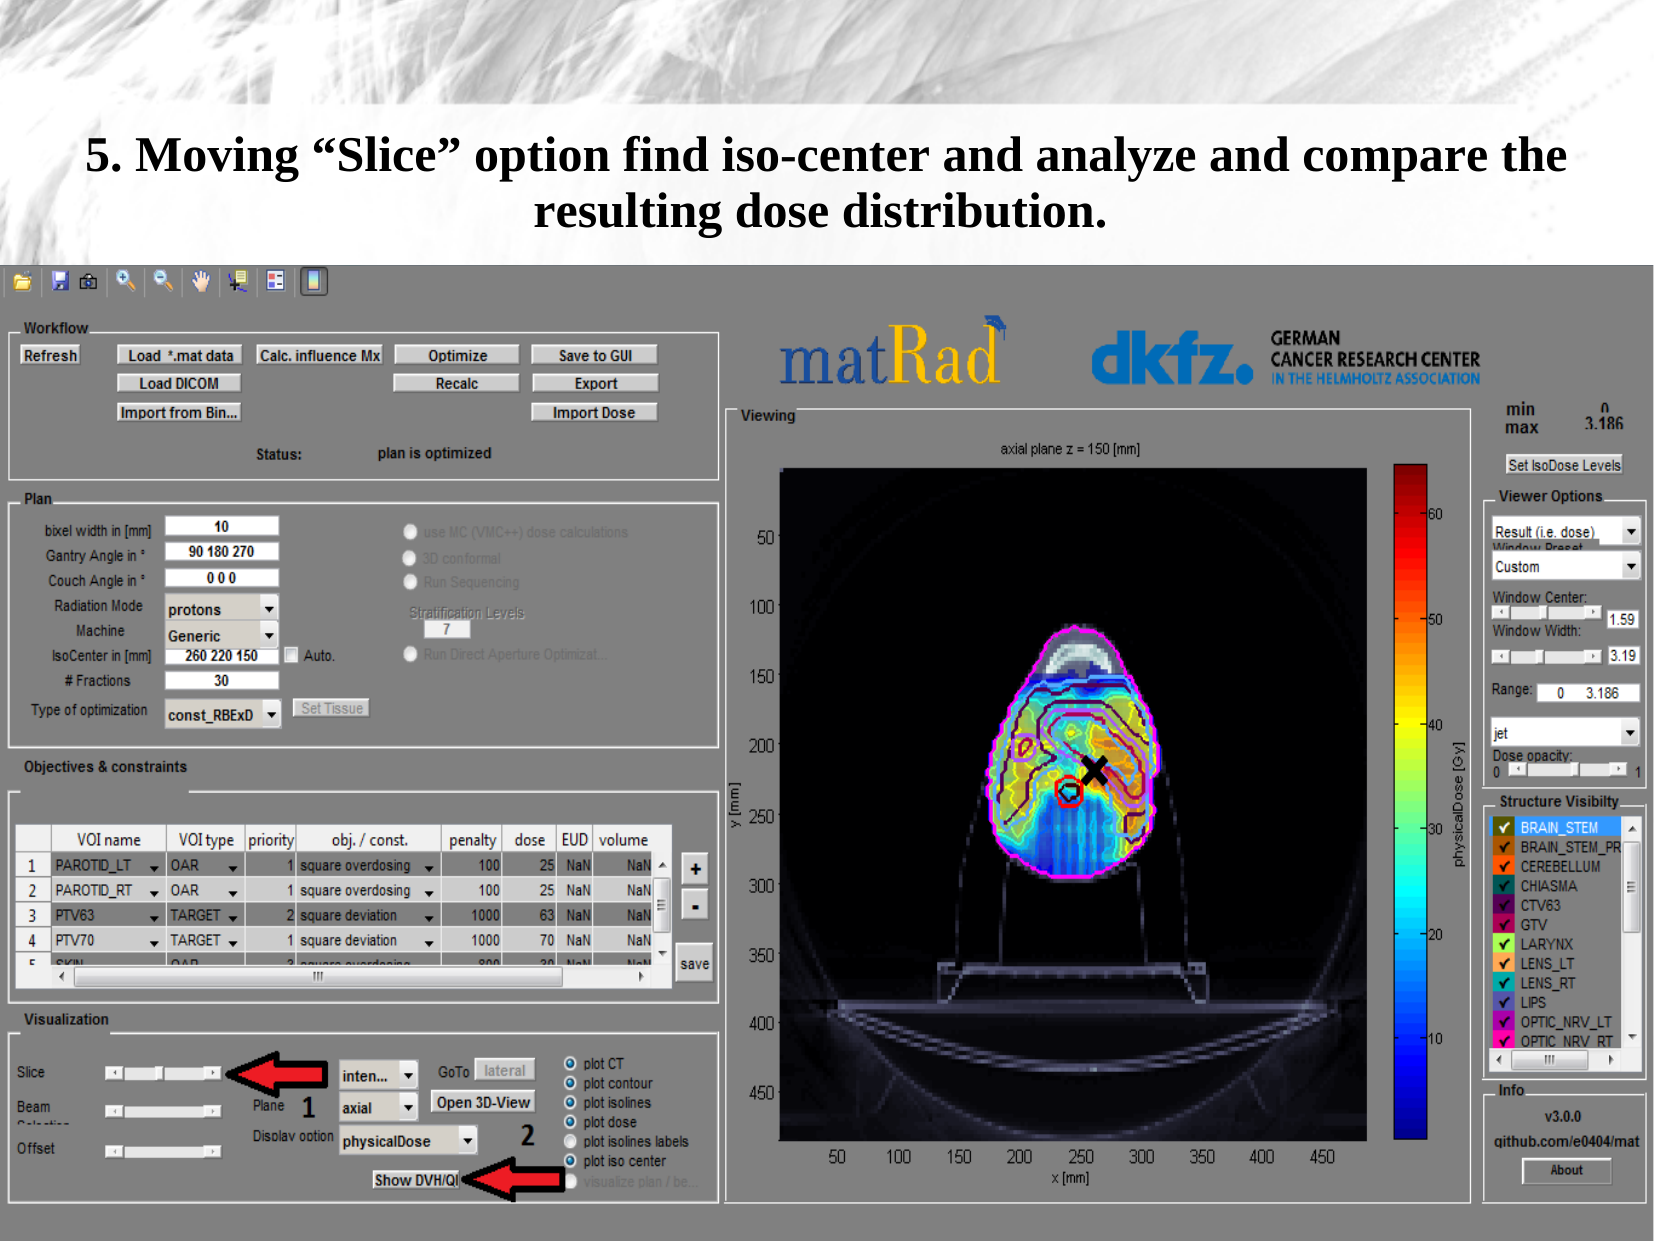

# 5. Moving “Slice” option find iso-center and analyze and compare the resulting dose distribution.